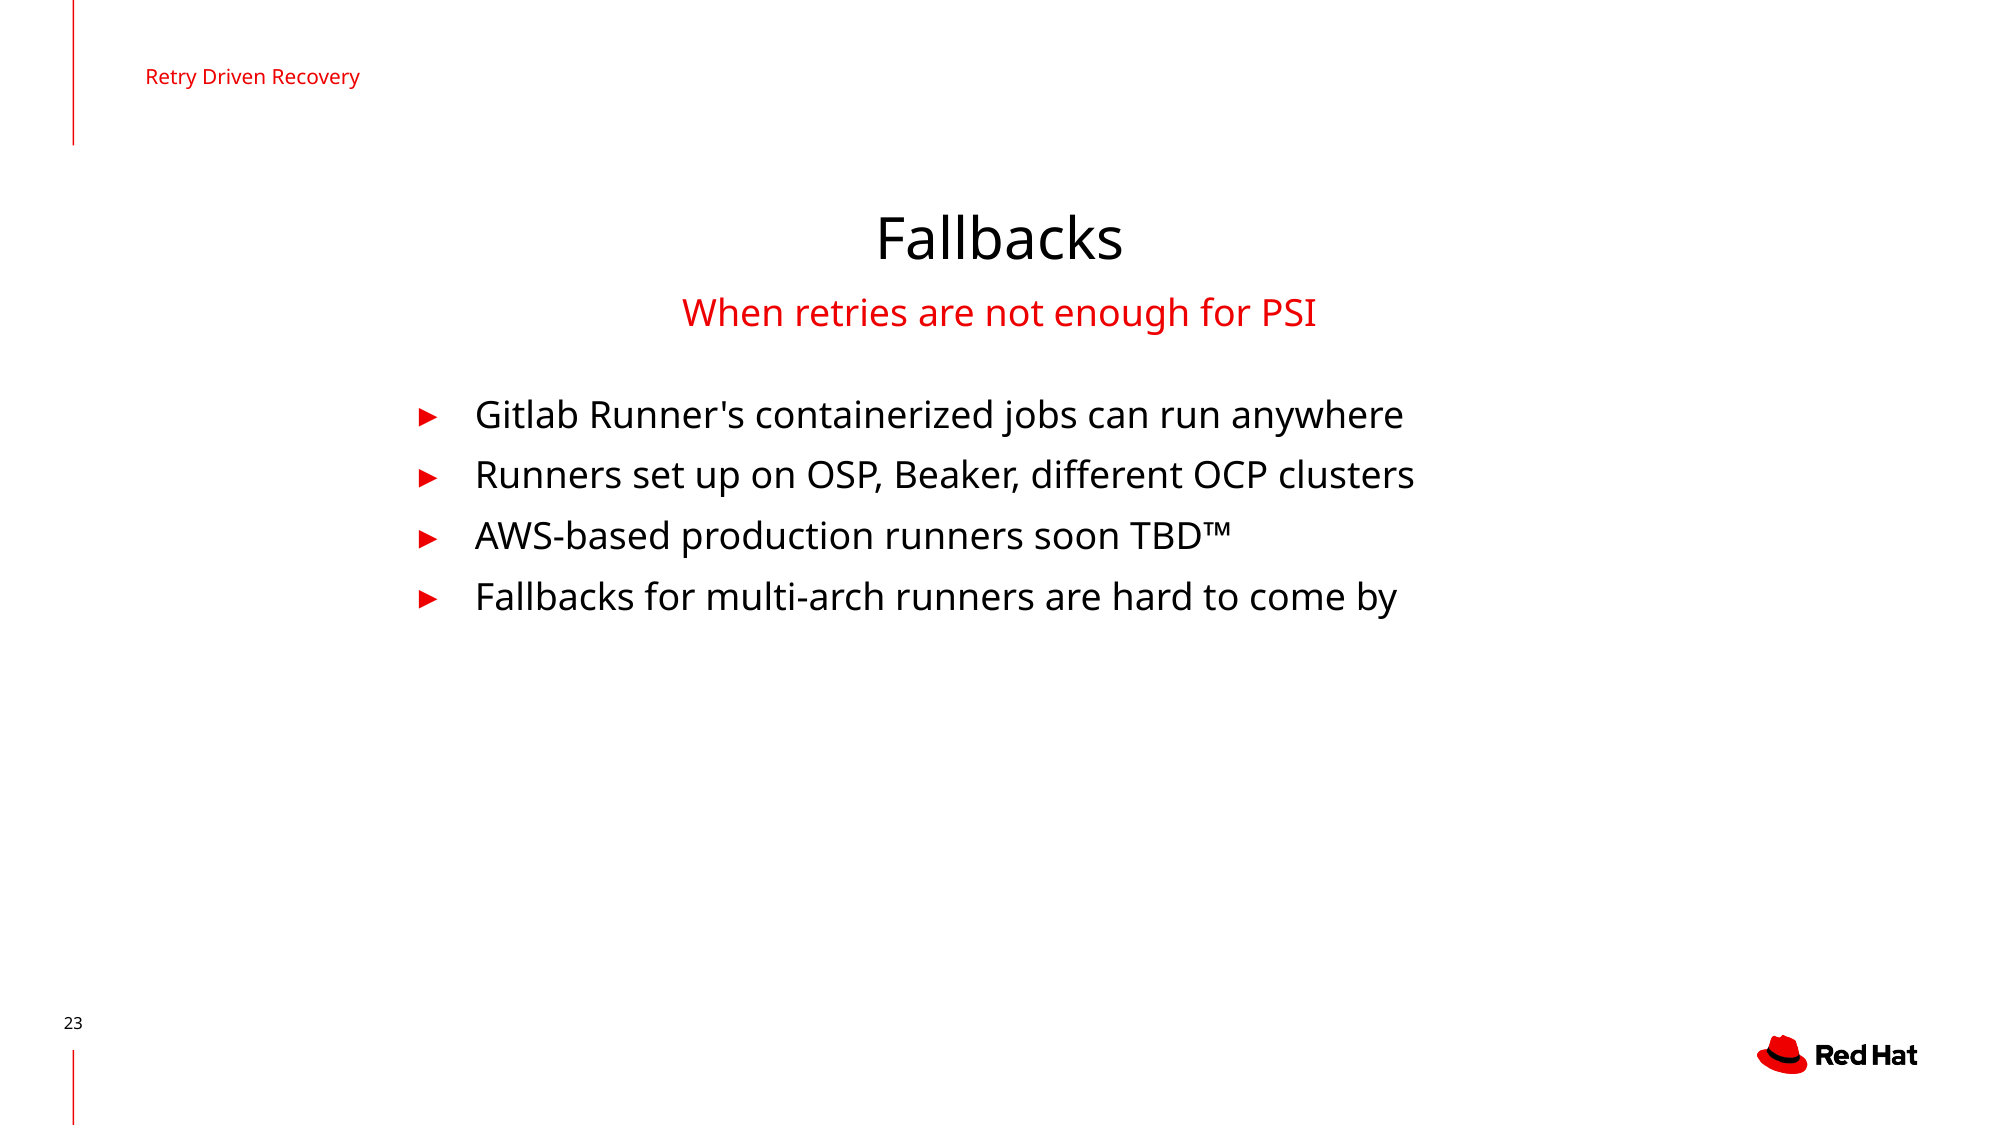

# Retry Driven Recovery
Fallbacks
When retries are not enough for PSI
Gitlab Runner's containerized jobs can run anywhere
Runners set up on OSP, Beaker, different OCP clusters
AWS-based production runners soon TBD™
Fallbacks for multi-arch runners are hard to come by